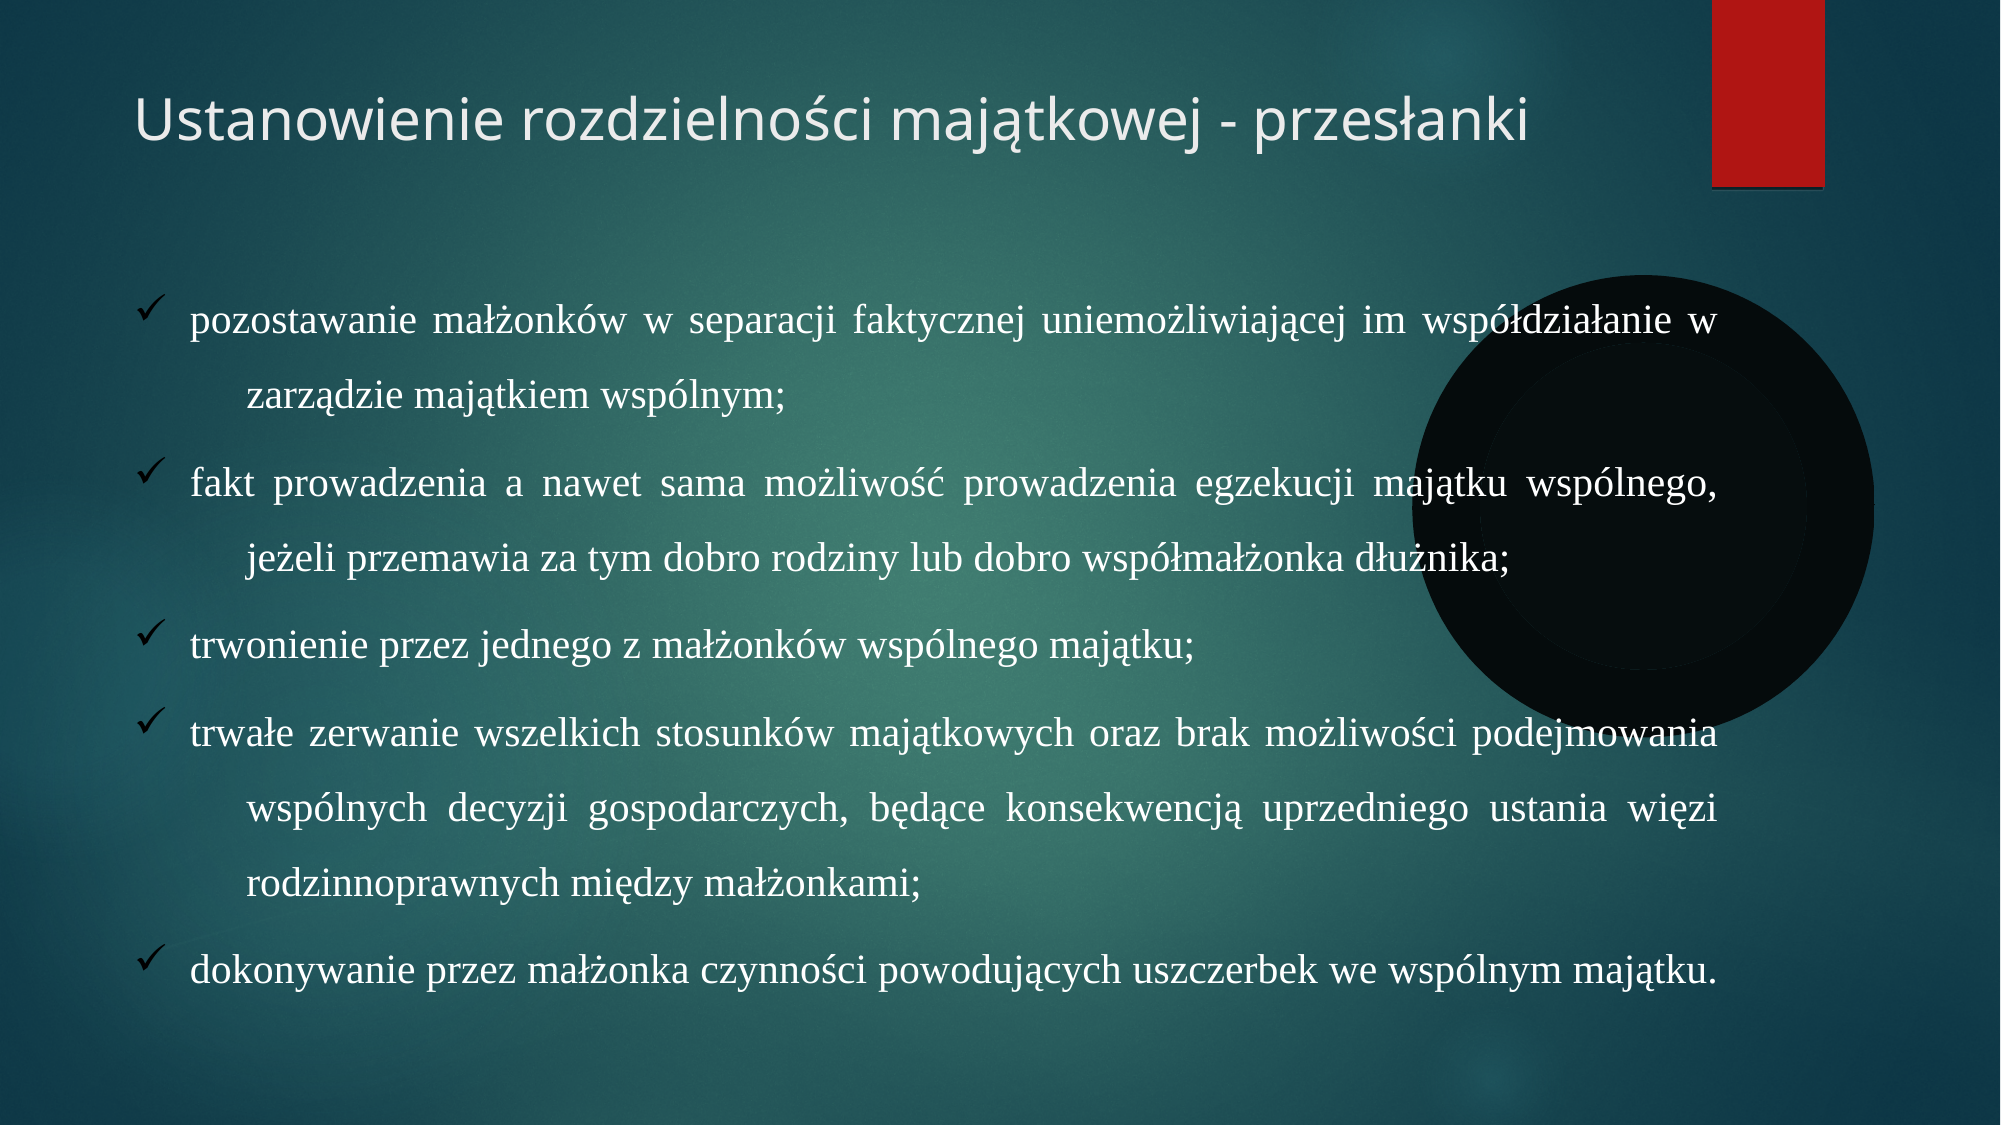

# Ustanowienie rozdzielności majątkowej - przesłanki
pozostawanie małżonków w separacji faktycznej uniemożliwiającej im współdziałanie w zarządzie majątkiem wspólnym;
fakt prowadzenia a nawet sama możliwość prowadzenia egzekucji majątku wspólnego, jeżeli przemawia za tym dobro rodziny lub dobro współmałżonka dłużnika;
trwonienie przez jednego z małżonków wspólnego majątku;
trwałe zerwanie wszelkich stosunków majątkowych oraz brak możliwości podejmowania wspólnych decyzji gospodarczych, będące konsekwencją uprzedniego ustania więzi rodzinnoprawnych między małżonkami;
dokonywanie przez małżonka czynności powodujących uszczerbek we wspólnym majątku.